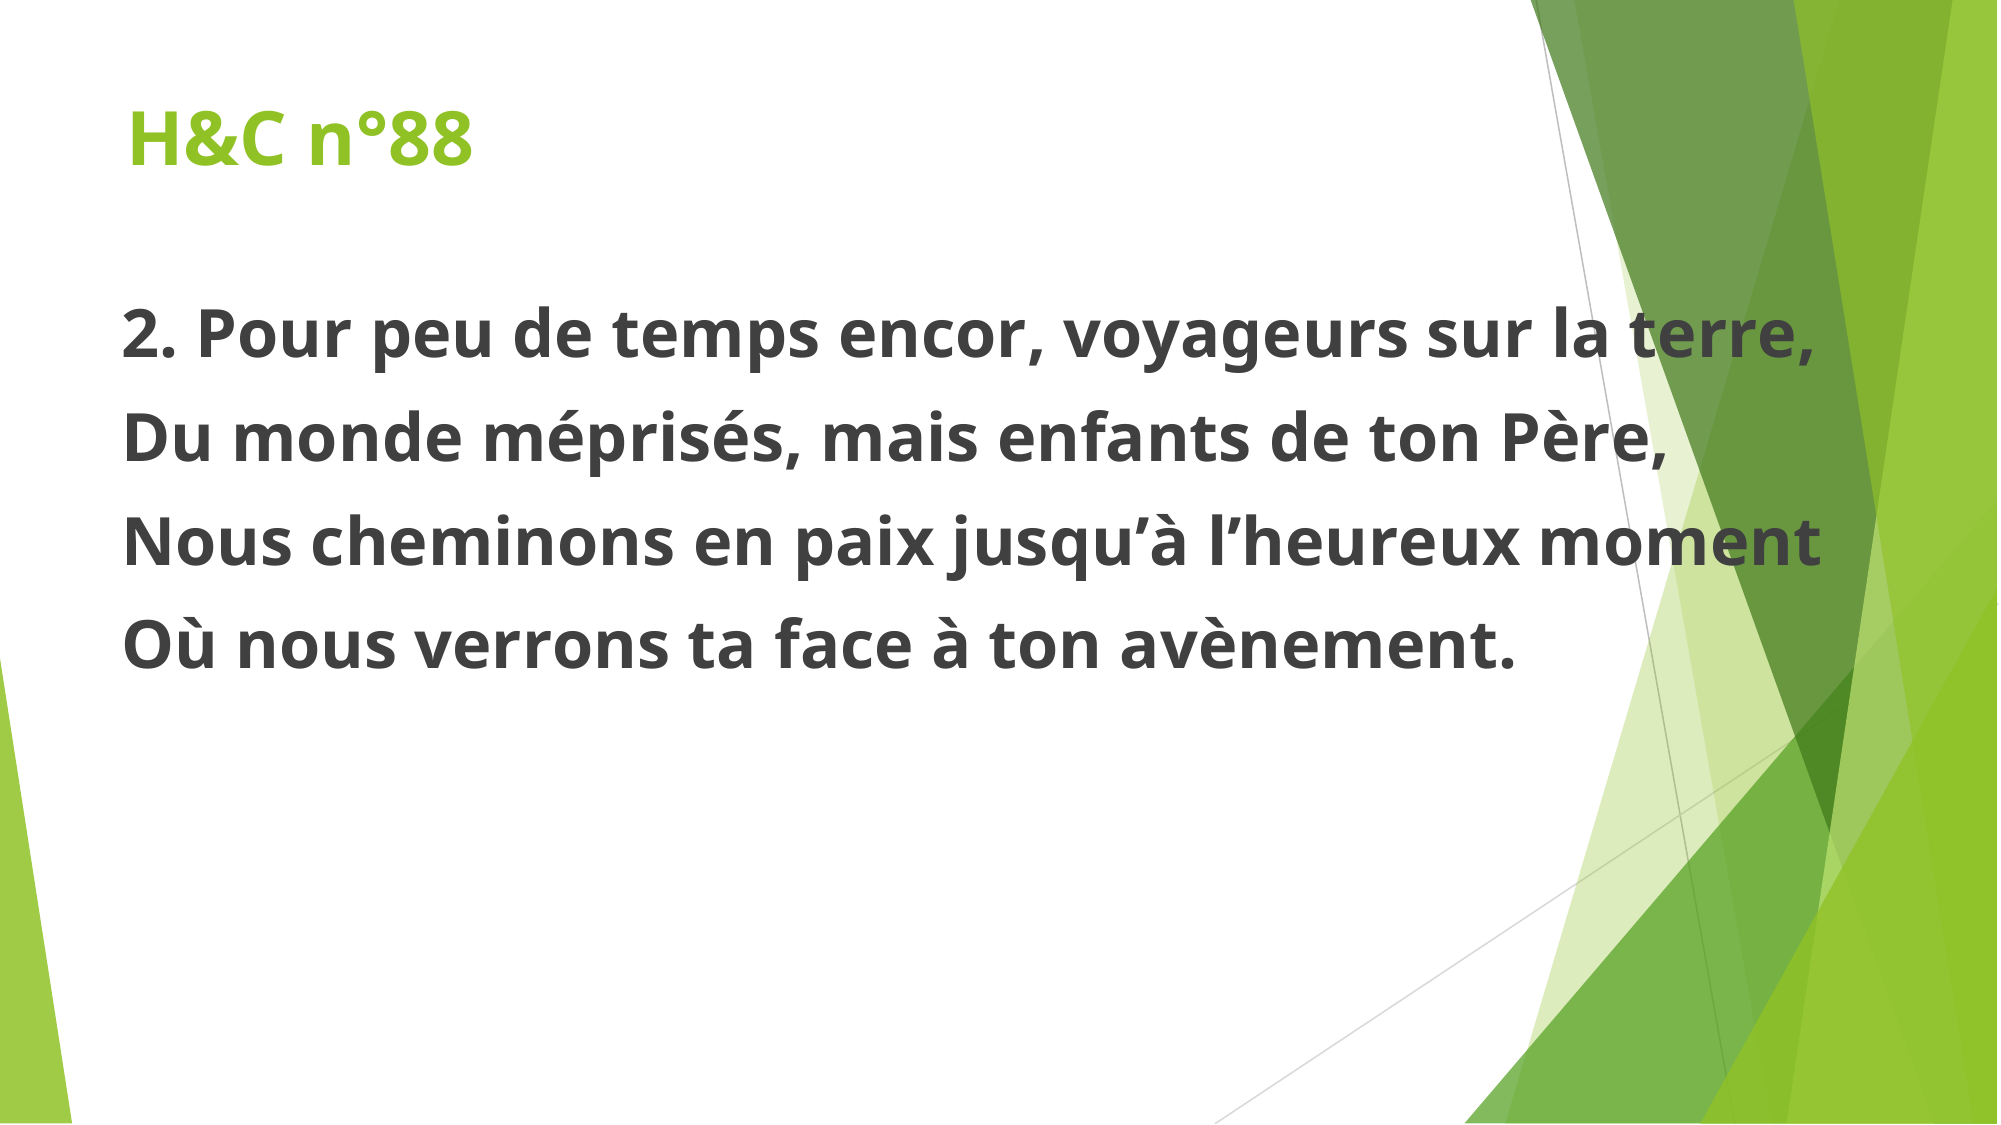

H&C n°88
2. Pour peu de temps encor, voyageurs sur la terre,
Du monde méprisés, mais enfants de ton Père,
Nous cheminons en paix jusqu’à l’heureux moment
Où nous verrons ta face à ton avènement.